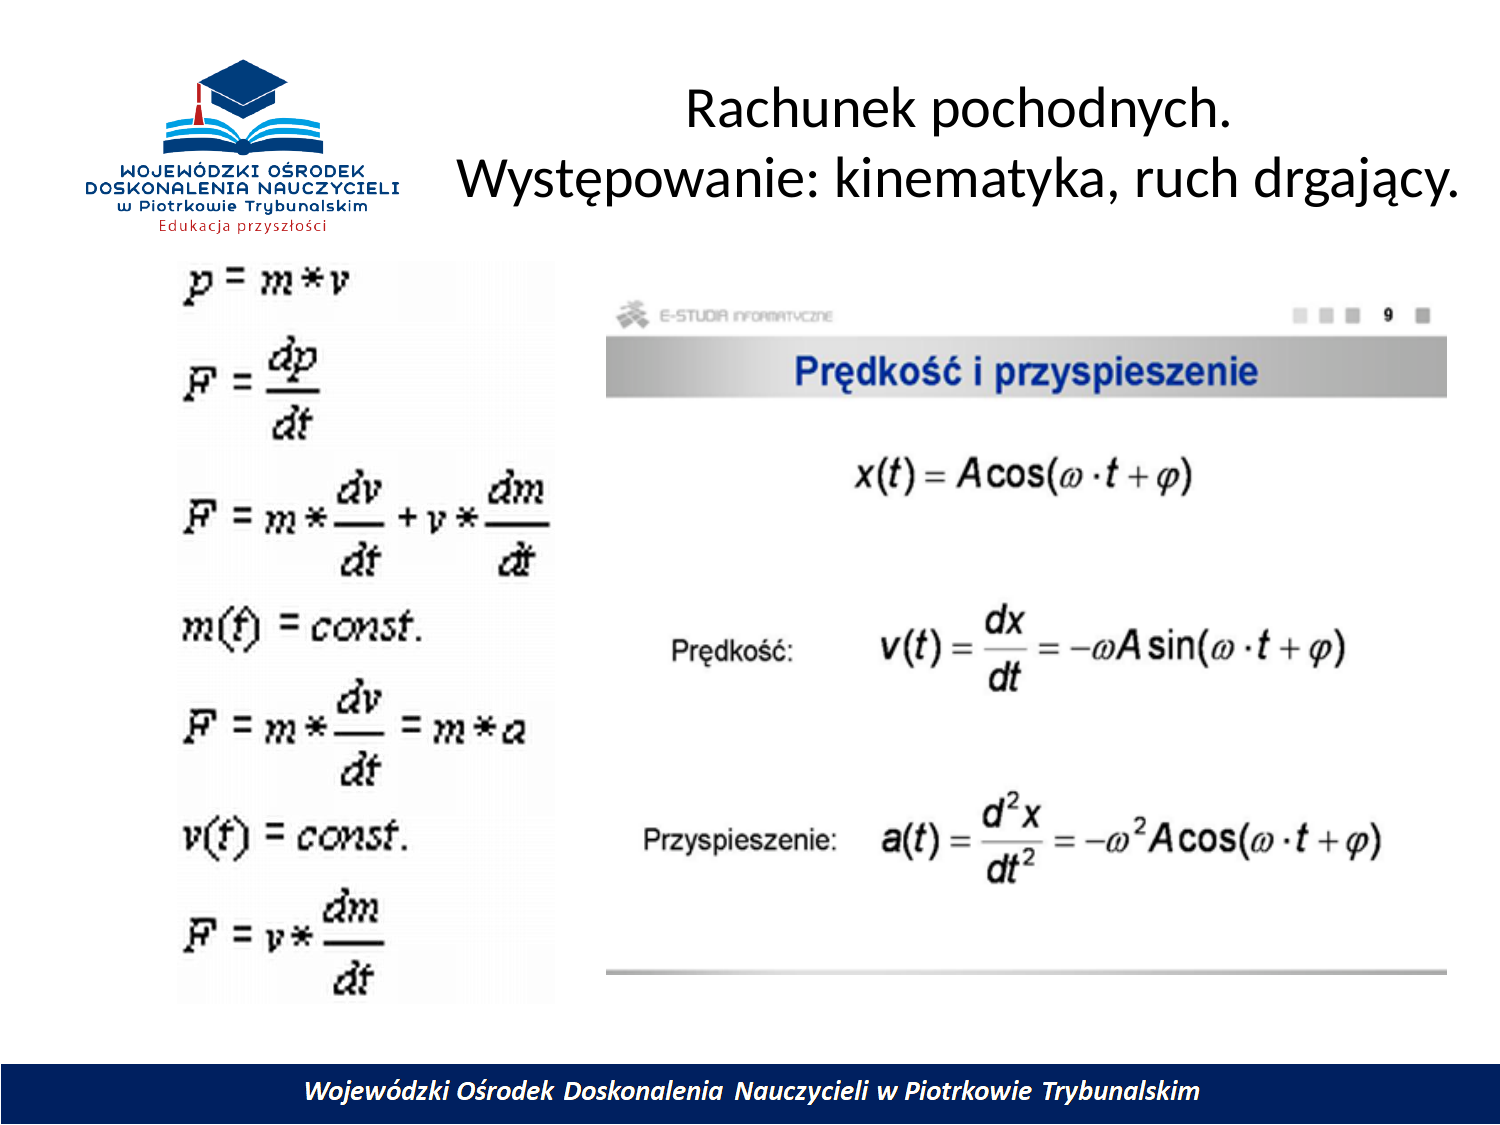

# Rachunek pochodnych. Występowanie: kinematyka, ruch drgający.